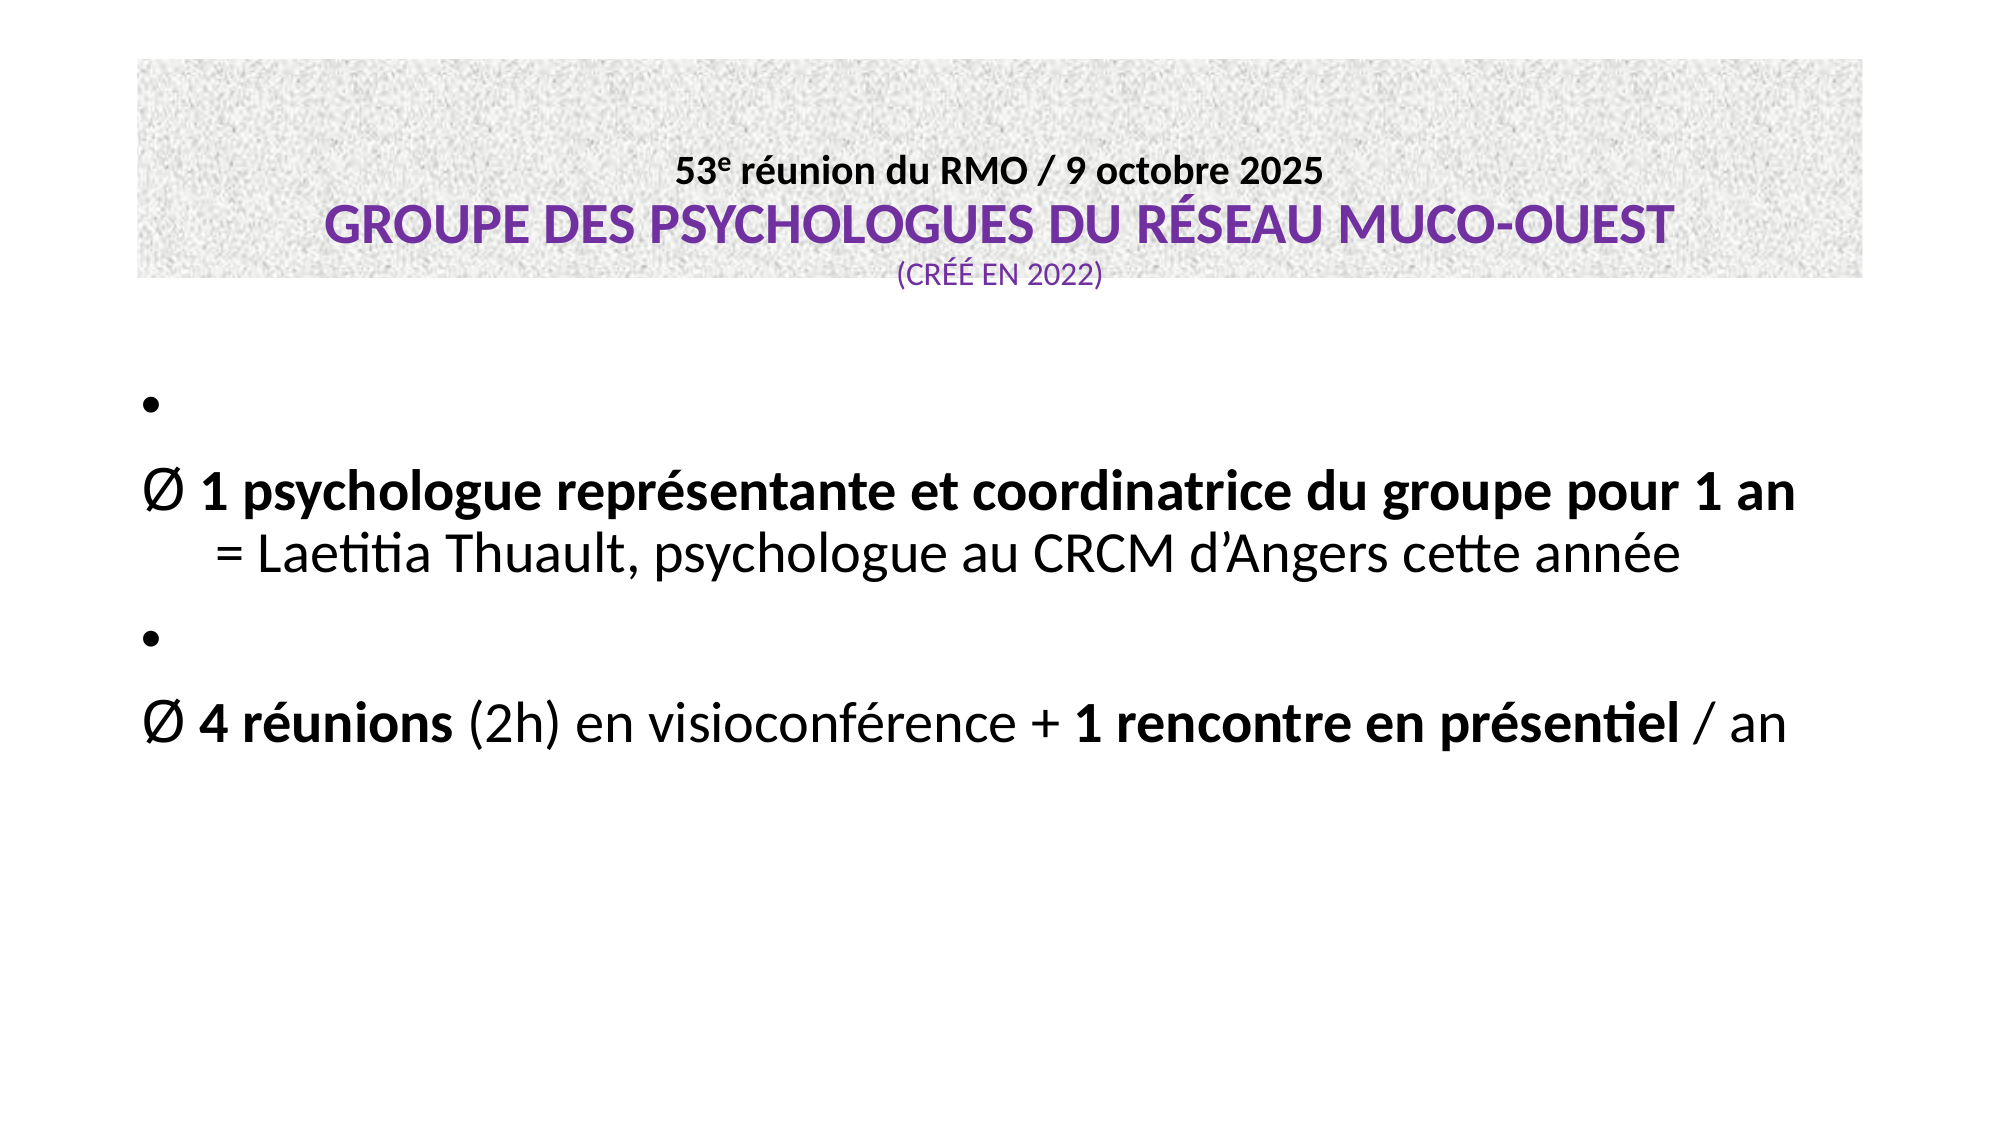

53e réunion du RMO / 9 octobre 2025
Groupe des psychologues du Réseau Muco-Ouest
(créé en 2022)
# 1 psychologue représentante et coordinatrice du groupe pour 1 an = Laetitia Thuault, psychologue au CRCM d’Angers cette année
 4 réunions (2h) en visioconférence + 1 rencontre en présentiel / an